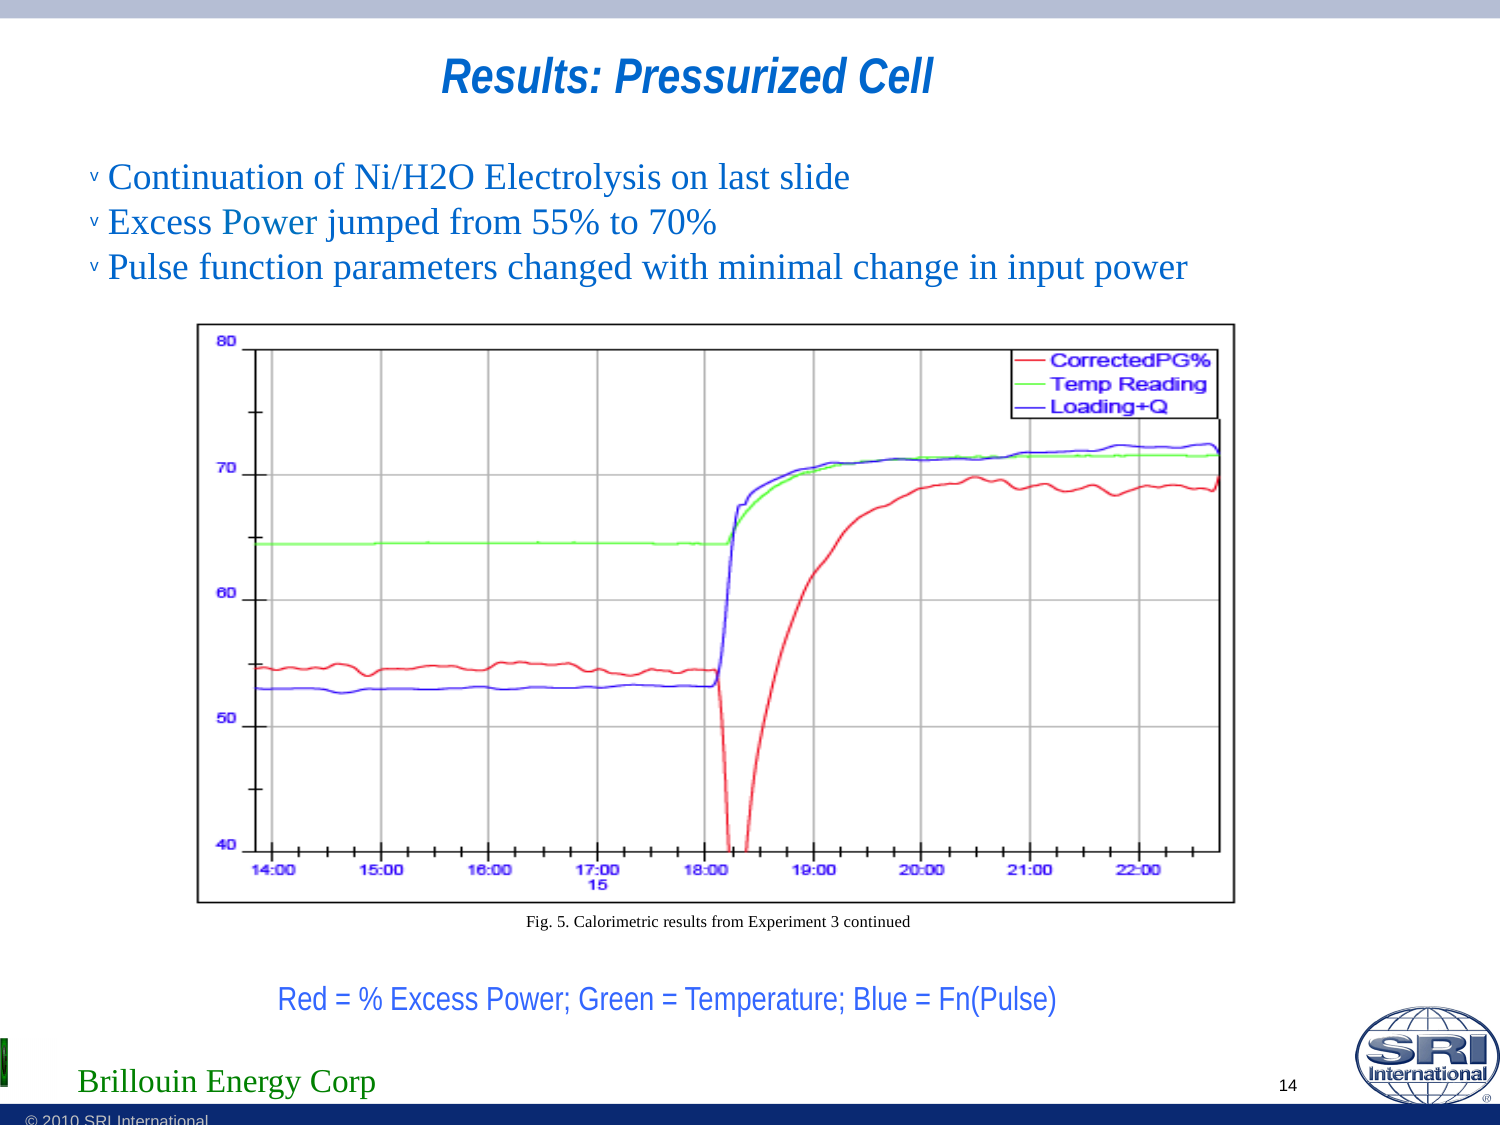

# Results: Pressurized Cell
 Continuation of Ni/H2O Electrolysis on last slide
 Excess Power jumped from 55% to 70%
 Pulse function parameters changed with minimal change in input power
Fig. 5. Calorimetric results from Experiment 3 continued
Red = % Excess Power; Green = Temperature; Blue = Fn(Pulse)